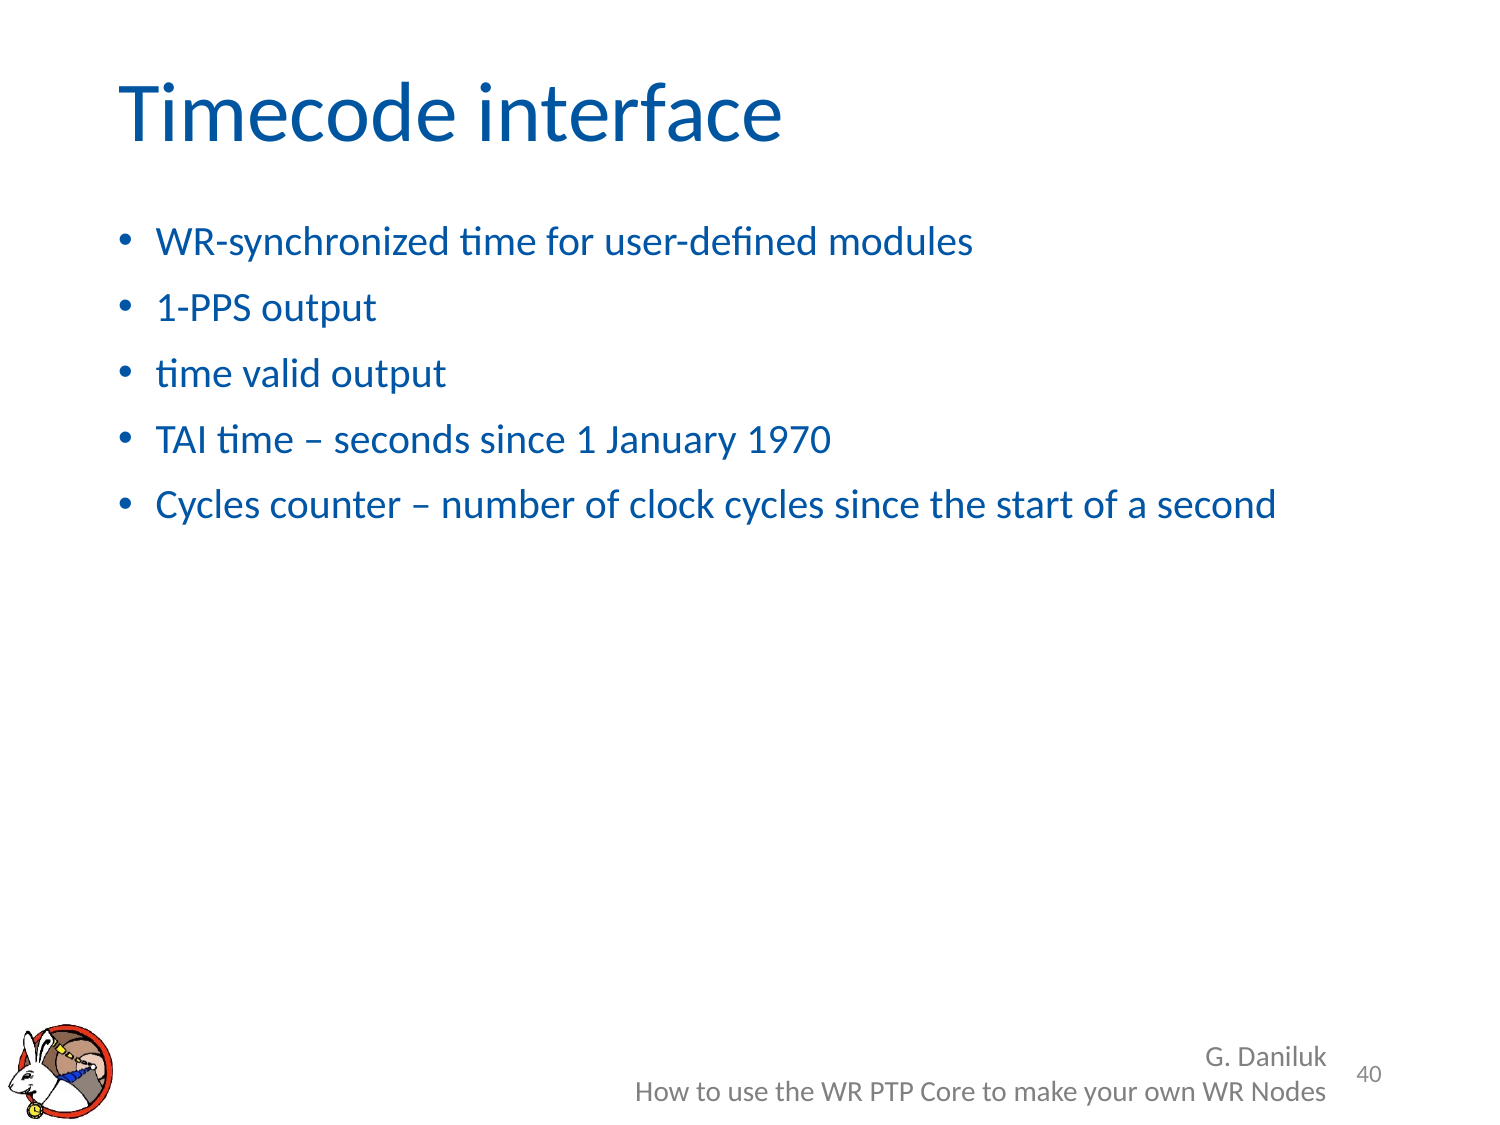

# Timecode interface
WR-synchronized time for user-defined modules
1-PPS output
time valid output
TAI time – seconds since 1 January 1970
Cycles counter – number of clock cycles since the start of a second
G. Daniluk
How to use the WR PTP Core to make your own WR Nodes